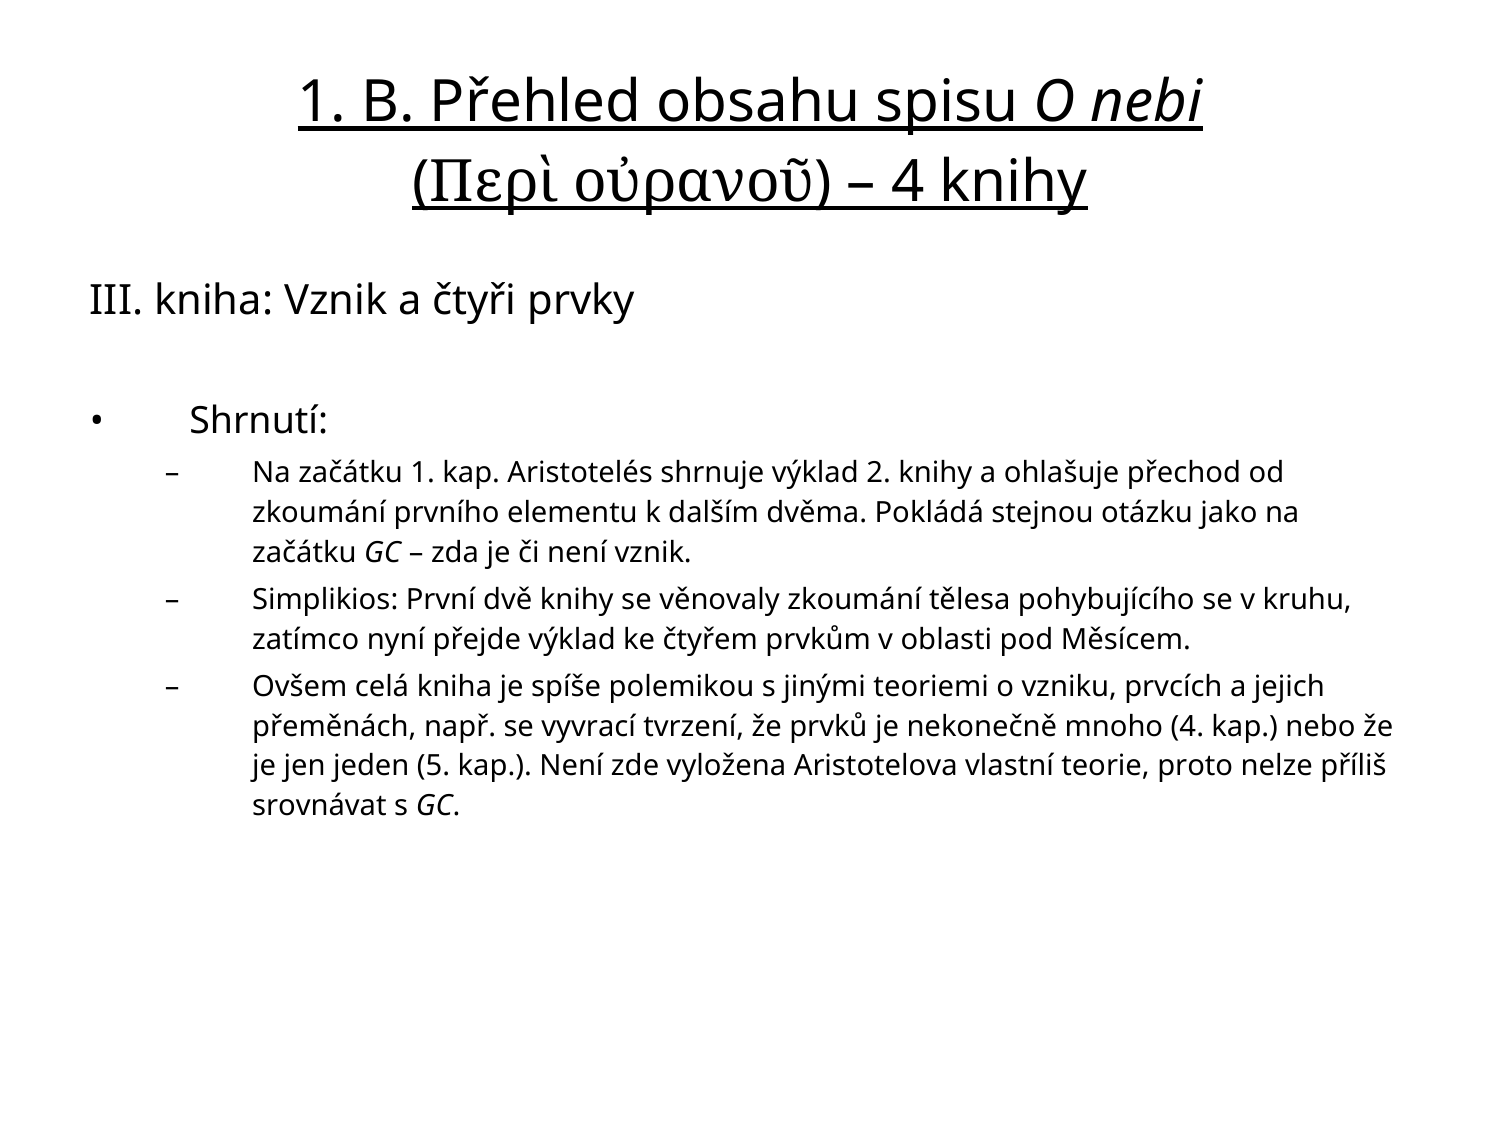

# 1. B. Přehled obsahu spisu O nebi (Περὶ οὐρανοῦ) – 4 knihy
III. kniha: Vznik a čtyři prvky
Shrnutí:
Na začátku 1. kap. Aristotelés shrnuje výklad 2. knihy a ohlašuje přechod od zkoumání prvního elementu k dalším dvěma. Pokládá stejnou otázku jako na začátku GC – zda je či není vznik.
Simplikios: První dvě knihy se věnovaly zkoumání tělesa pohybujícího se v kruhu, zatímco nyní přejde výklad ke čtyřem prvkům v oblasti pod Měsícem.
Ovšem celá kniha je spíše polemikou s jinými teoriemi o vzniku, prvcích a jejich přeměnách, např. se vyvrací tvrzení, že prvků je nekonečně mnoho (4. kap.) nebo že je jen jeden (5. kap.). Není zde vyložena Aristotelova vlastní teorie, proto nelze příliš srovnávat s GC.